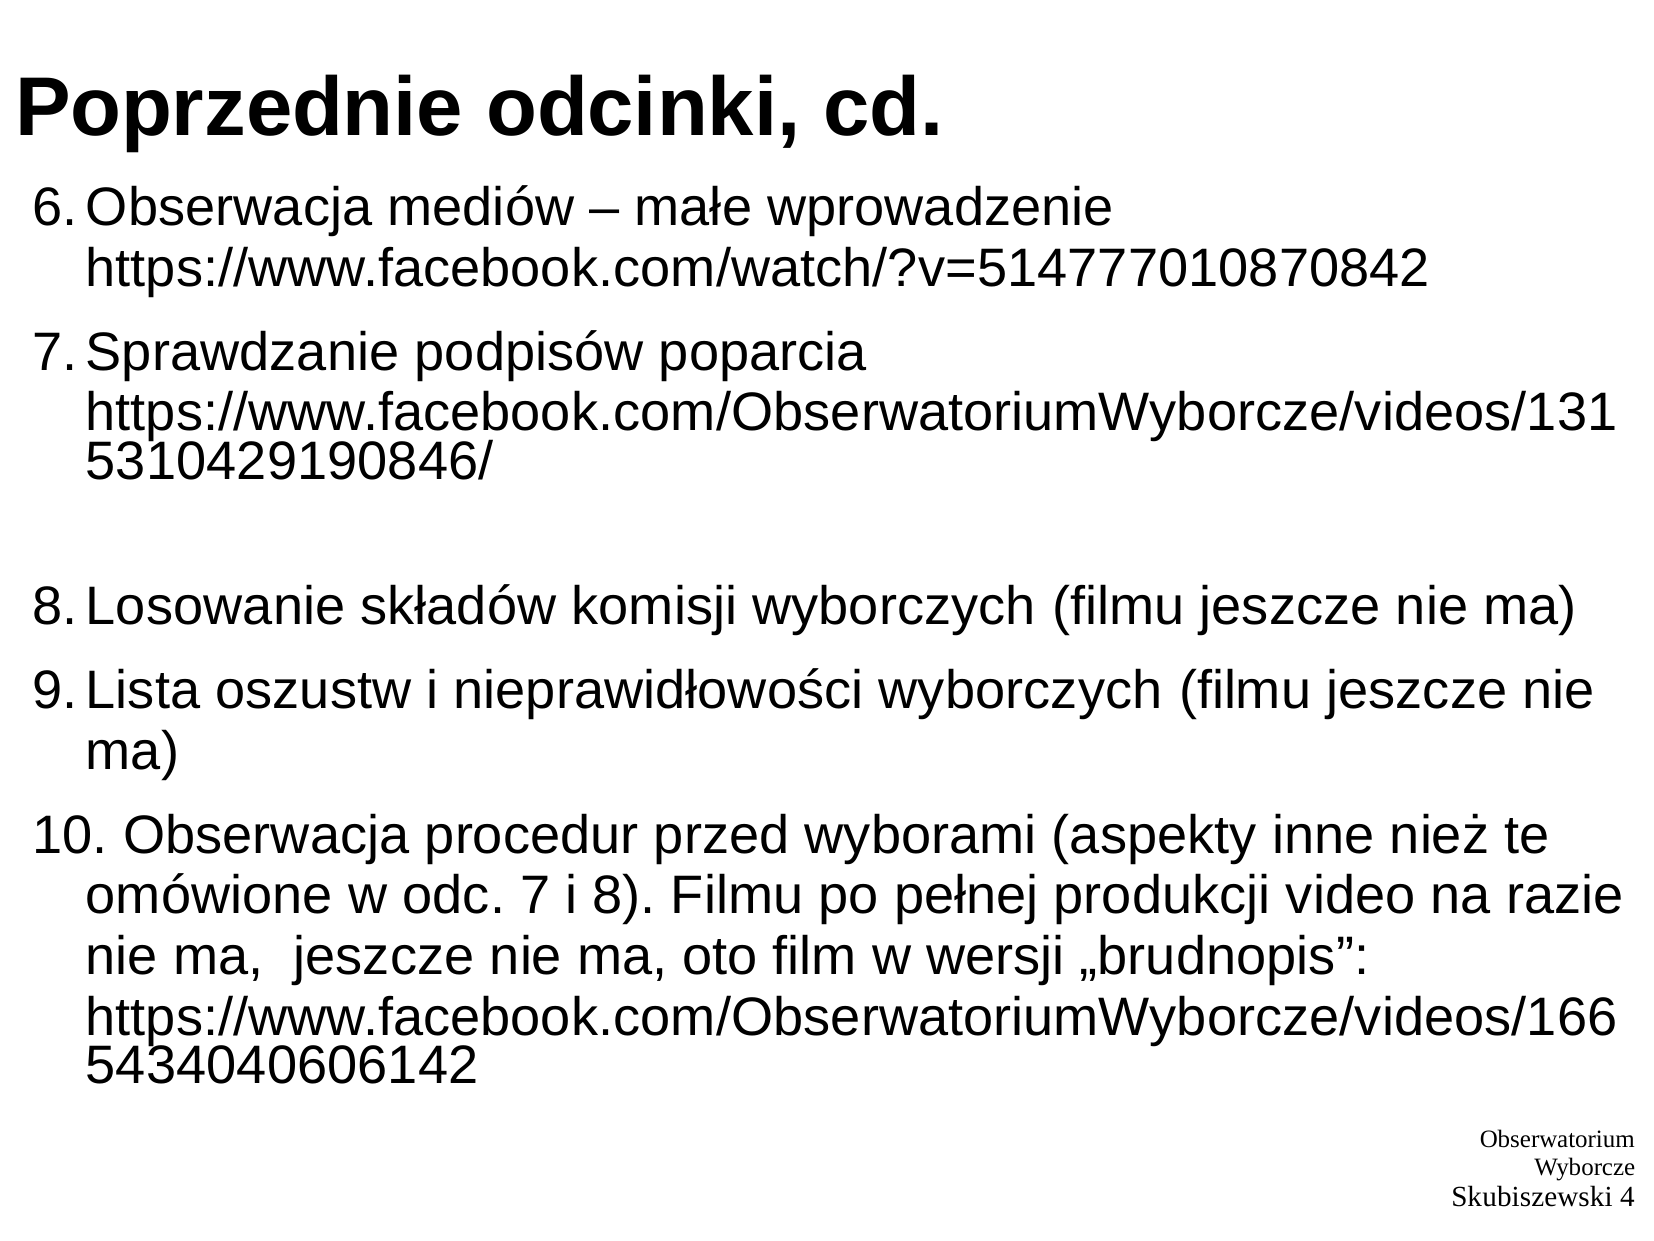

# Poprzednie odcinki, cd.
Obserwacja mediów – małe wprowadzenie https://www.facebook.com/watch/?v=514777010870842
Sprawdzanie podpisów poparcia https://www.facebook.com/ObserwatoriumWyborcze/videos/1315310429190846/
Losowanie składów komisji wyborczych (filmu jeszcze nie ma)
Lista oszustw i nieprawidłowości wyborczych (filmu jeszcze nie ma)
 Obserwacja procedur przed wyborami (aspekty inne nież te omówione w odc. 7 i 8). Filmu po pełnej produkcji video na razie nie ma, jeszcze nie ma, oto film w wersji „brudnopis”: https://www.facebook.com/ObserwatoriumWyborcze/videos/1665434040606142
4